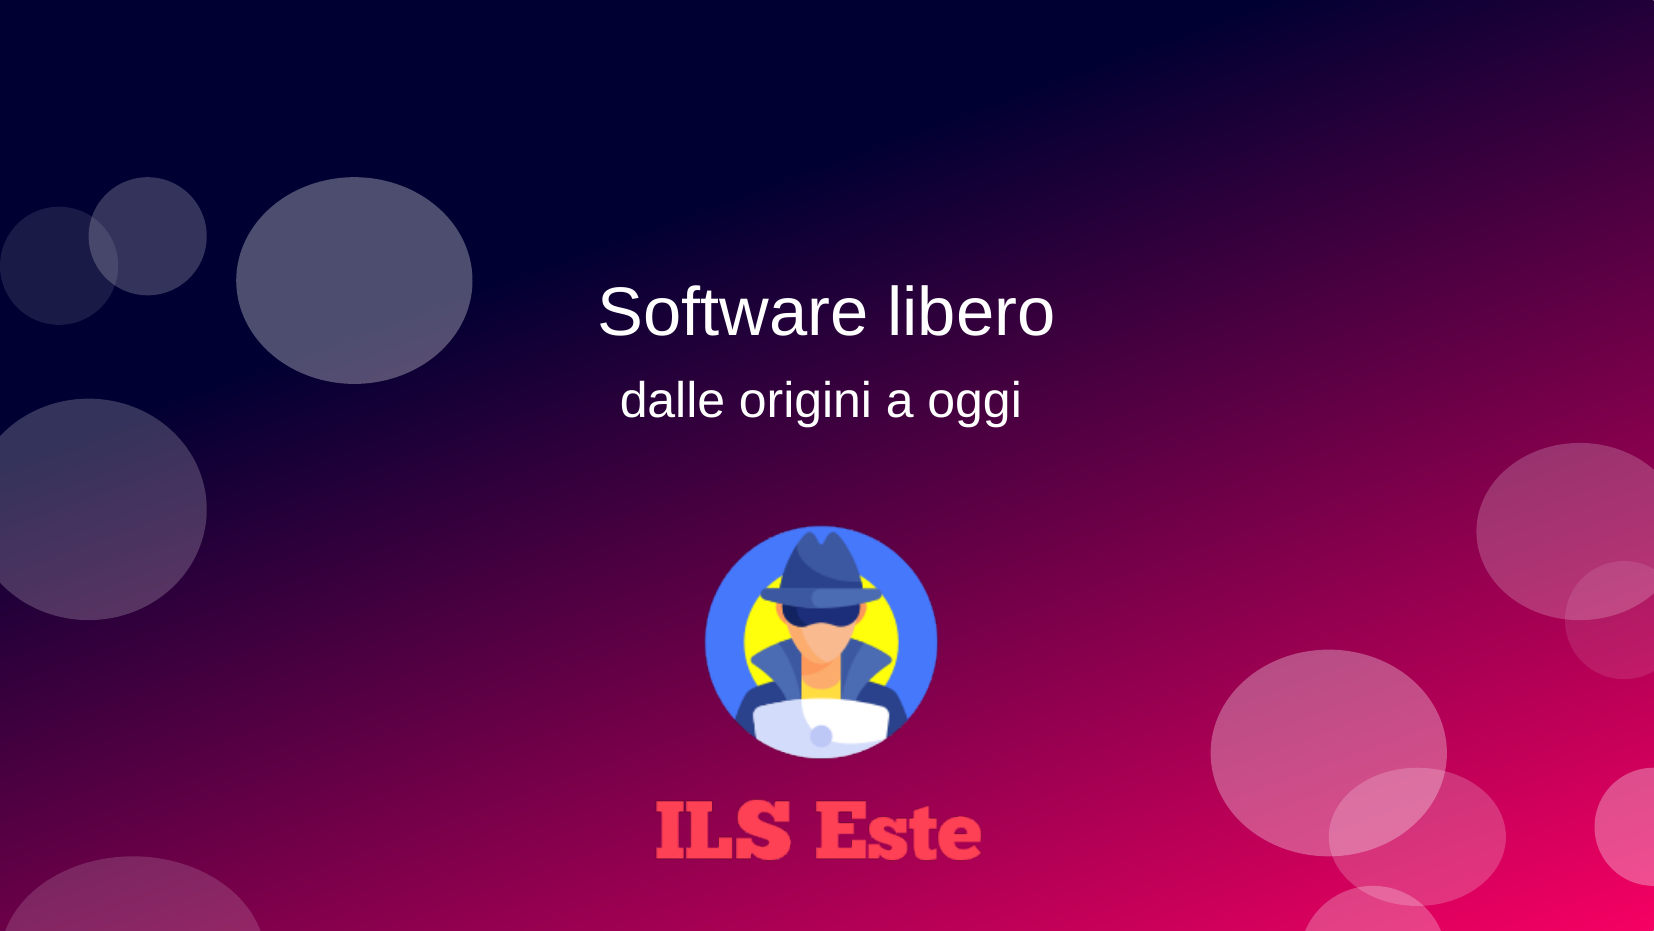

dalle origini a oggi
# Software libero